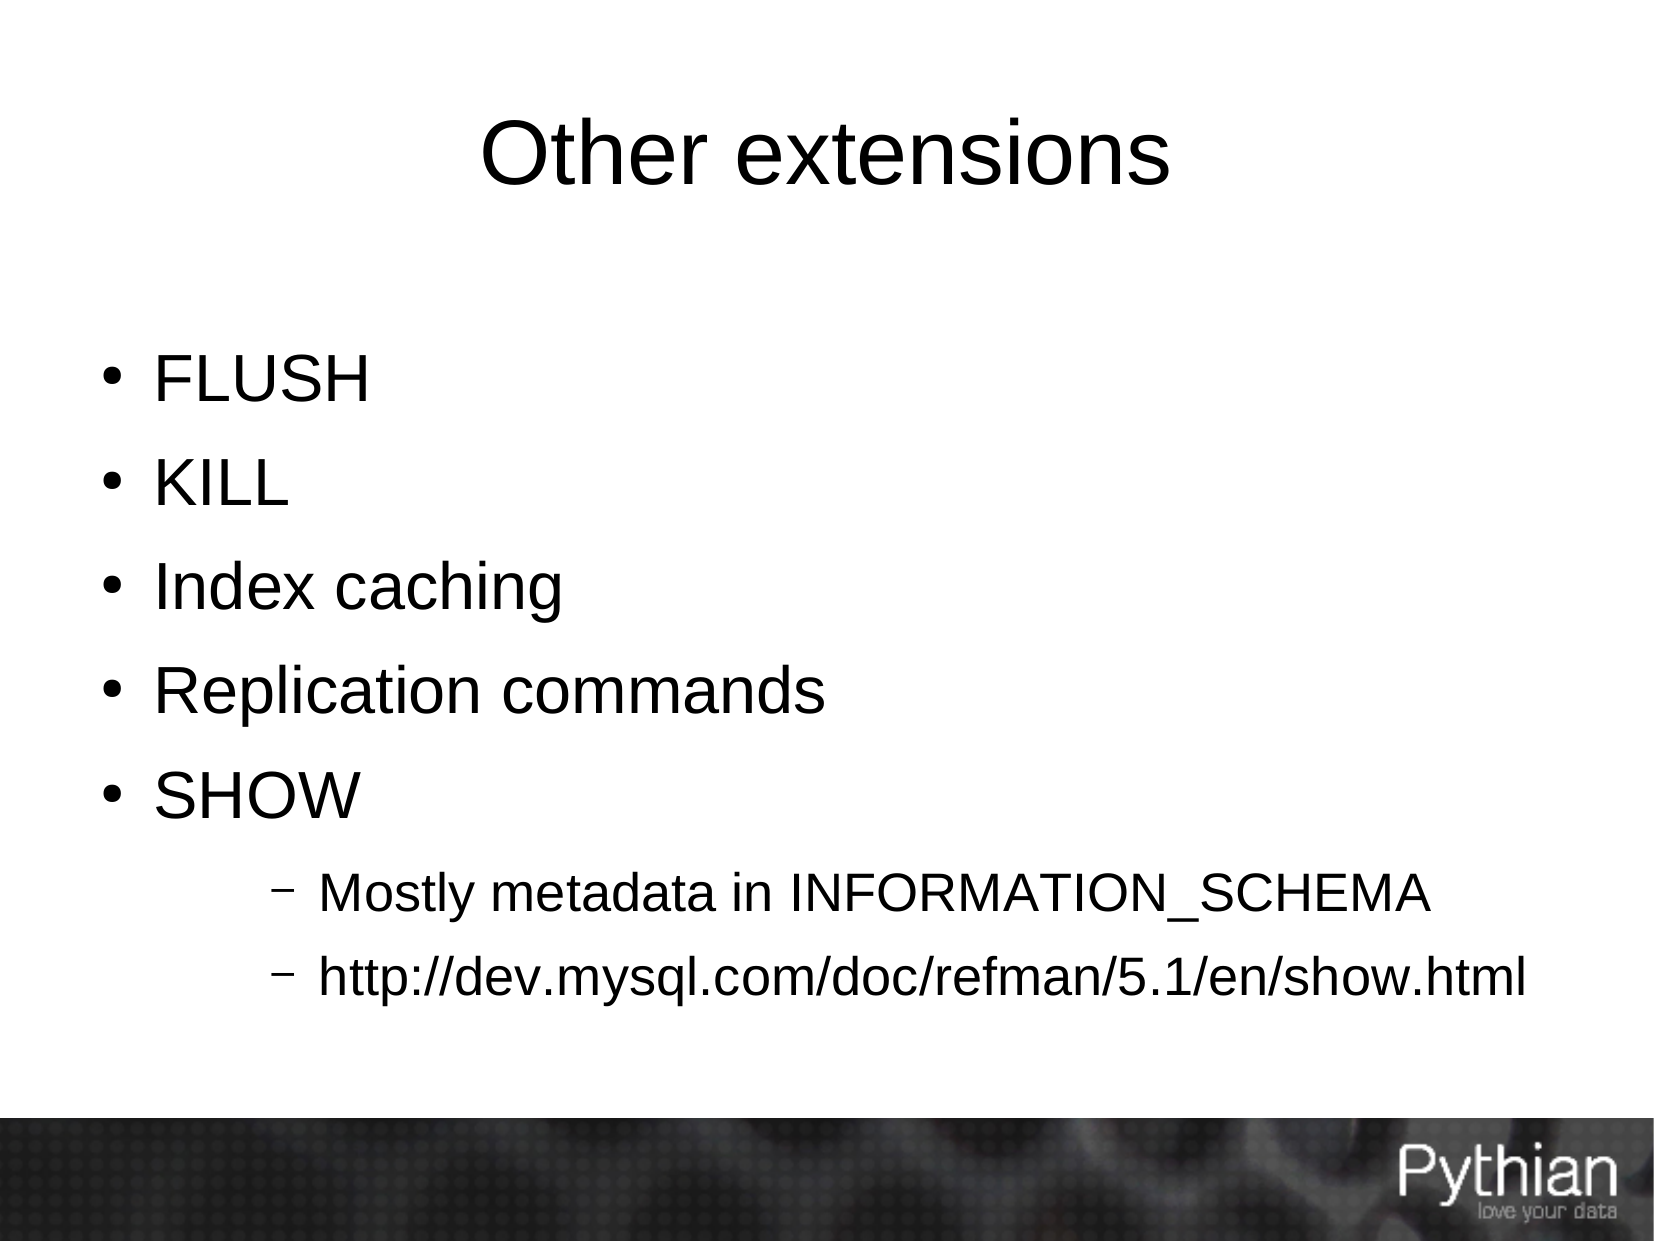

# Other extensions
FLUSH
KILL
Index caching
Replication commands
SHOW
Mostly metadata in INFORMATION_SCHEMA
http://dev.mysql.com/doc/refman/5.1/en/show.html